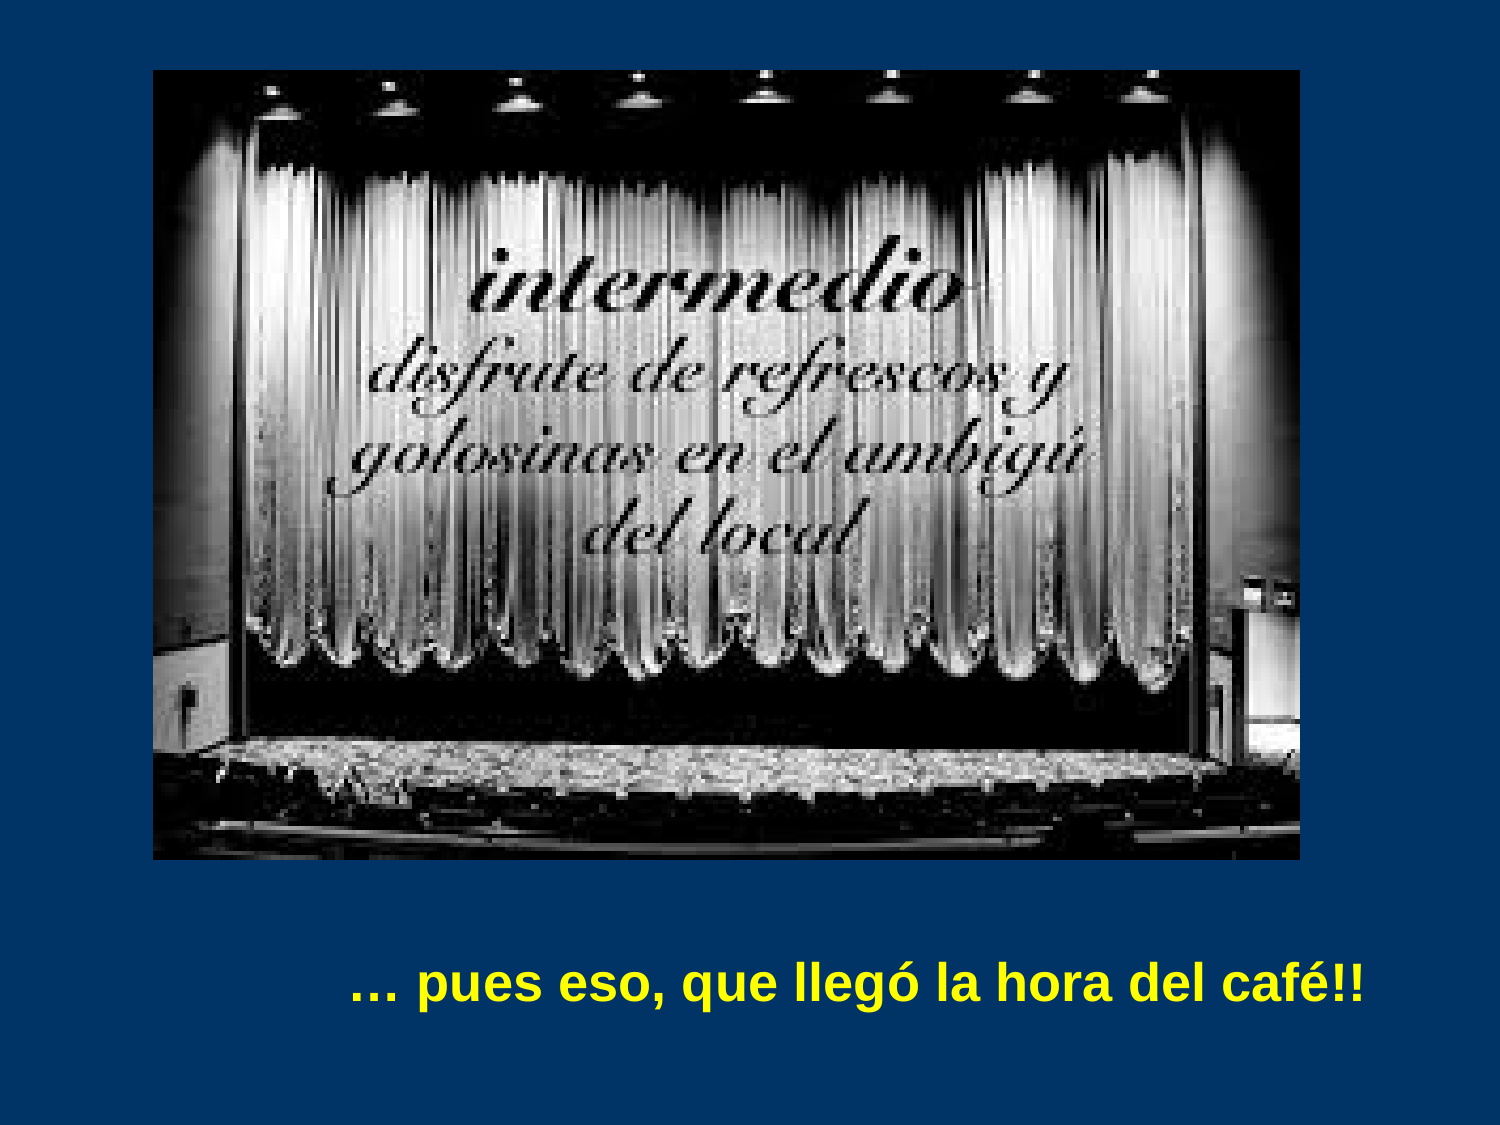

… pues eso, que llegó la hora del café!!